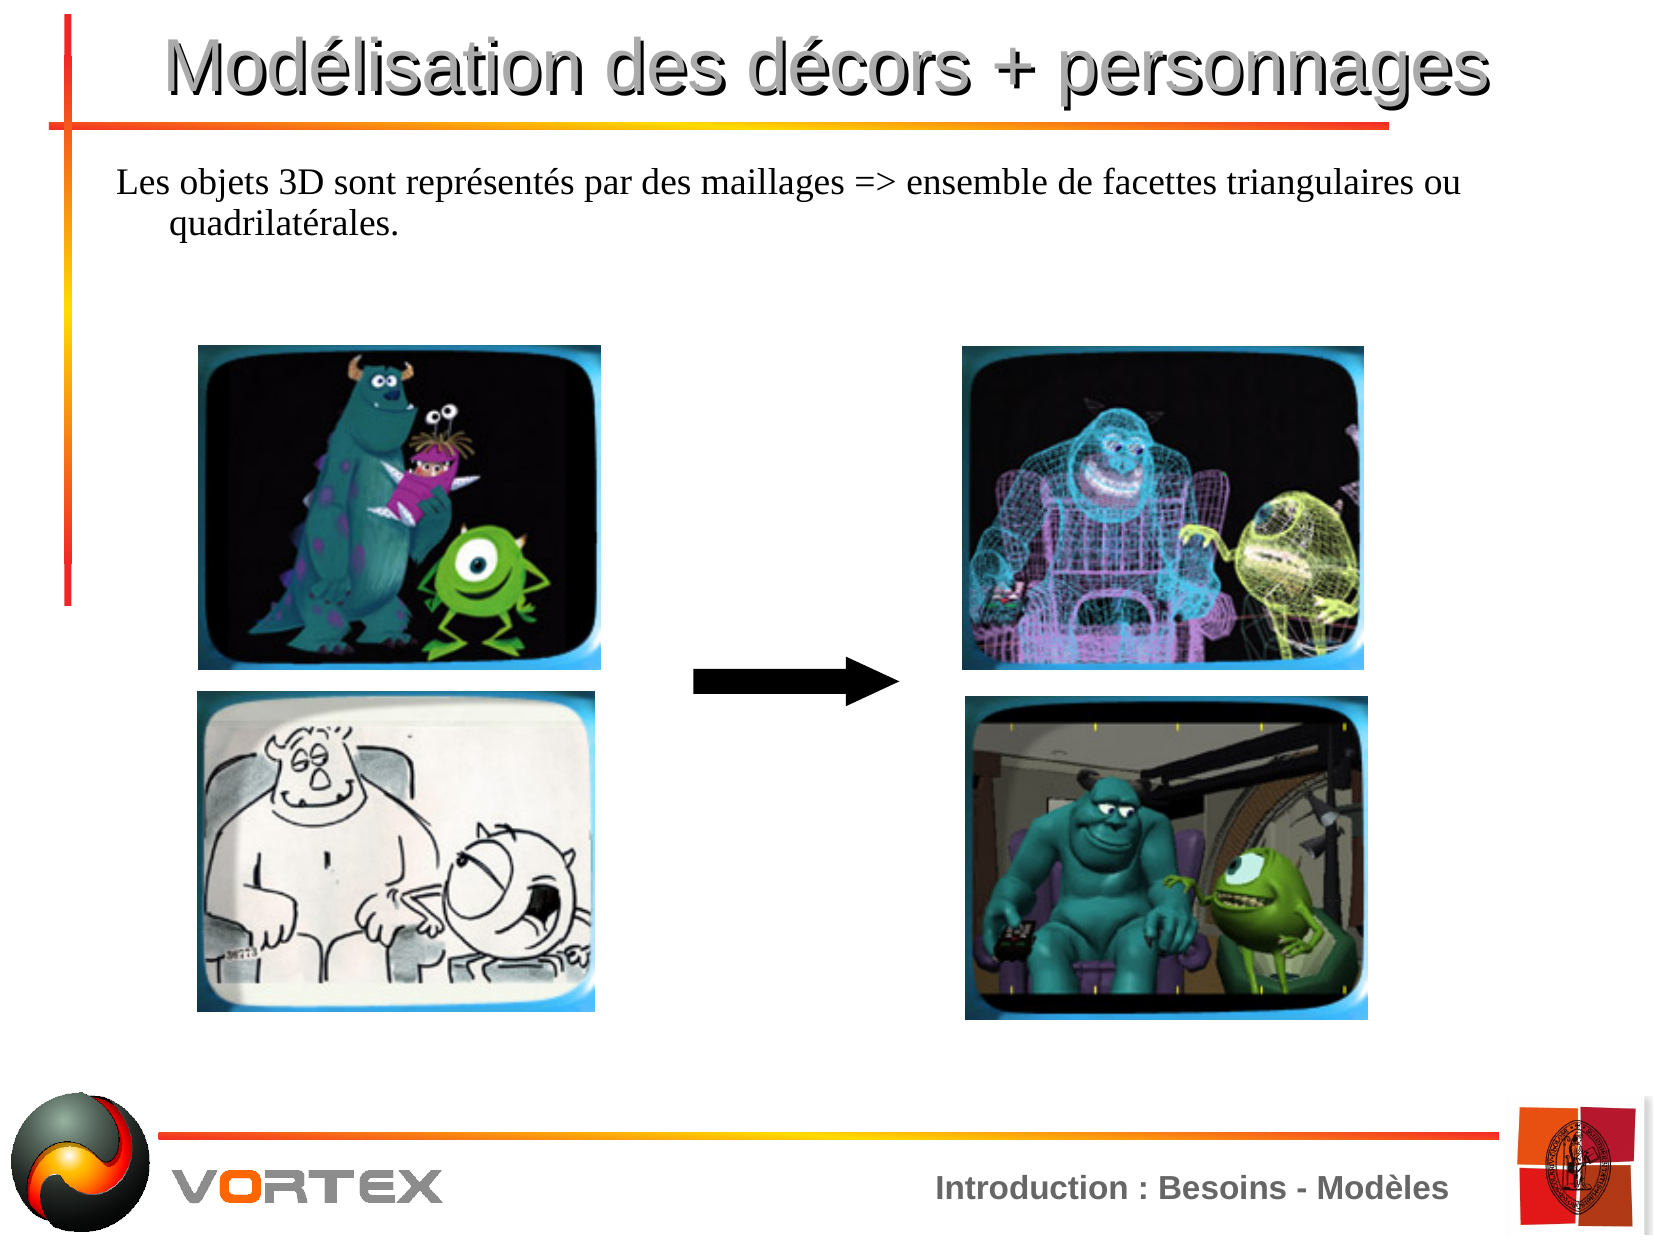

# Modélisation des décors + personnages
Les objets 3D sont représentés par des maillages => ensemble de facettes triangulaires ou quadrilatérales.